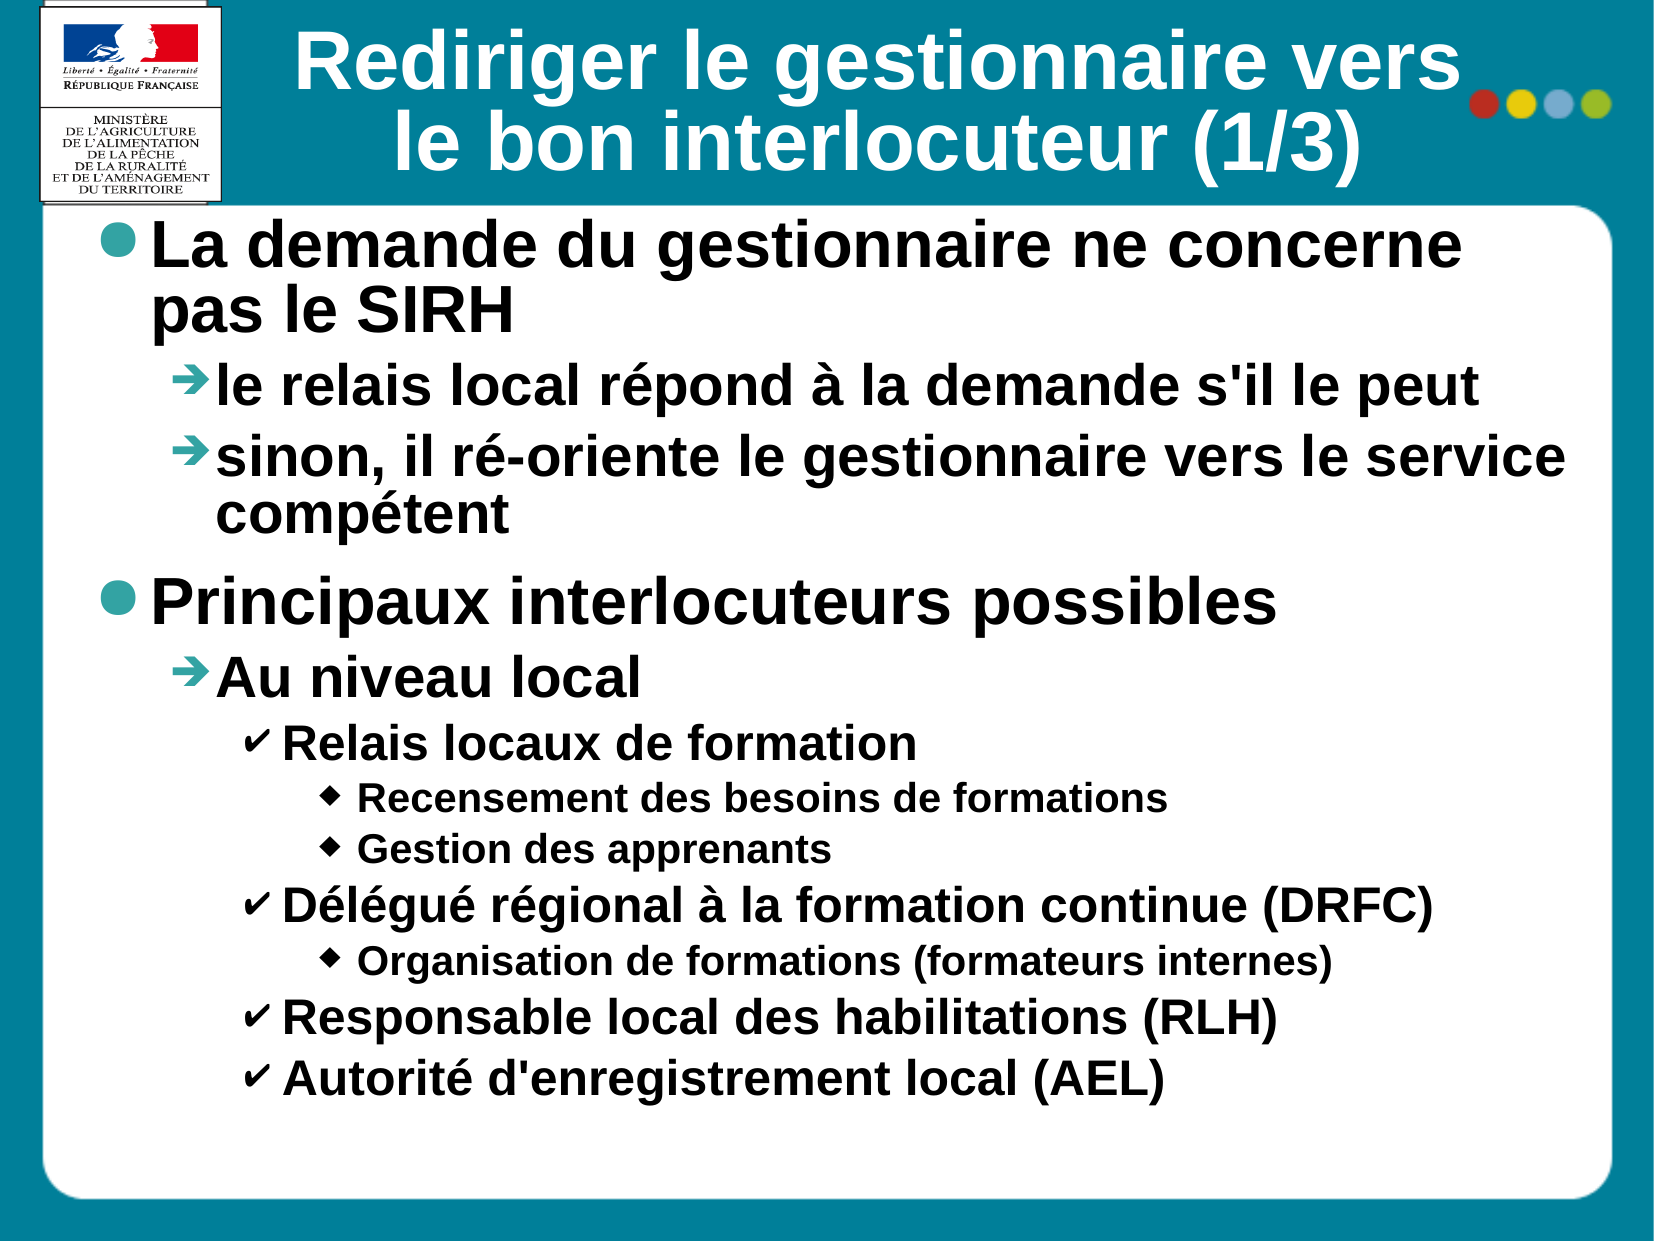

# Rediriger le gestionnaire vers le bon interlocuteur (1/3)
La demande du gestionnaire ne concerne pas le SIRH
le relais local répond à la demande s'il le peut
sinon, il ré-oriente le gestionnaire vers le service compétent
Principaux interlocuteurs possibles
Au niveau local
Relais locaux de formation
Recensement des besoins de formations
Gestion des apprenants
Délégué régional à la formation continue (DRFC)
Organisation de formations (formateurs internes)
Responsable local des habilitations (RLH)
Autorité d'enregistrement local (AEL)